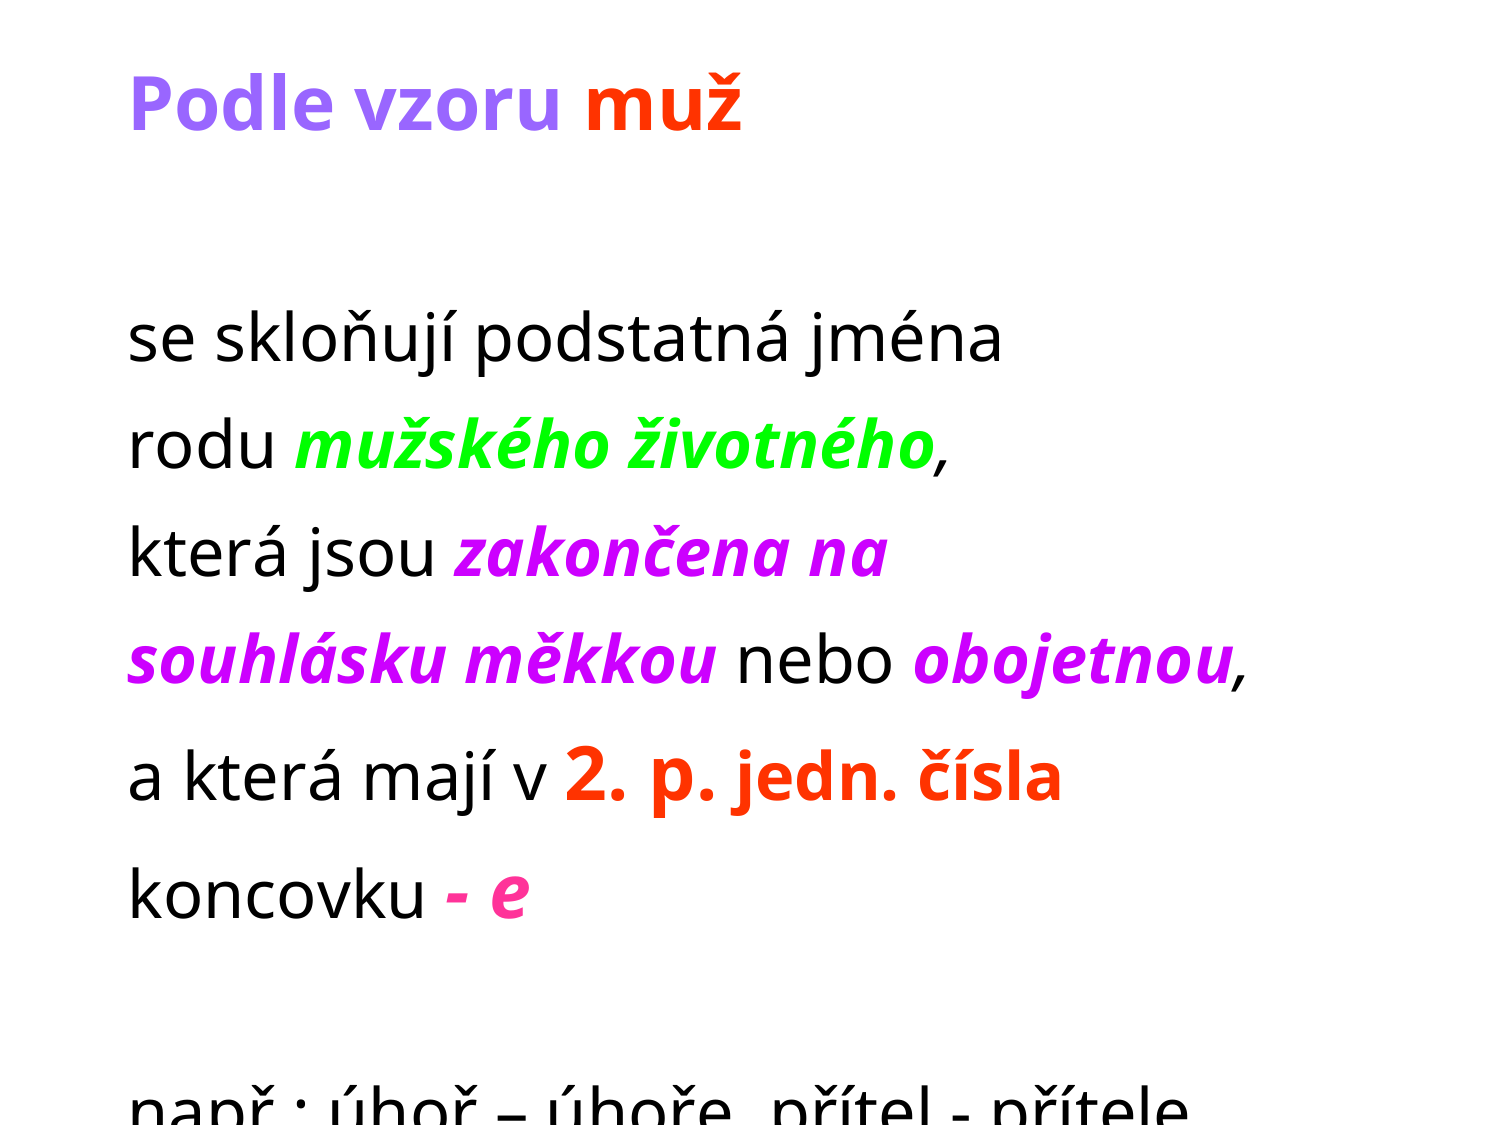

# Podle vzoru muž
se skloňují podstatná jména
rodu mužského životného,
která jsou zakončena na
souhlásku měkkou nebo obojetnou,
a která mají v 2. p. jedn. čísla
koncovku - e
např.: úhoř – úhoře, přítel - přítele